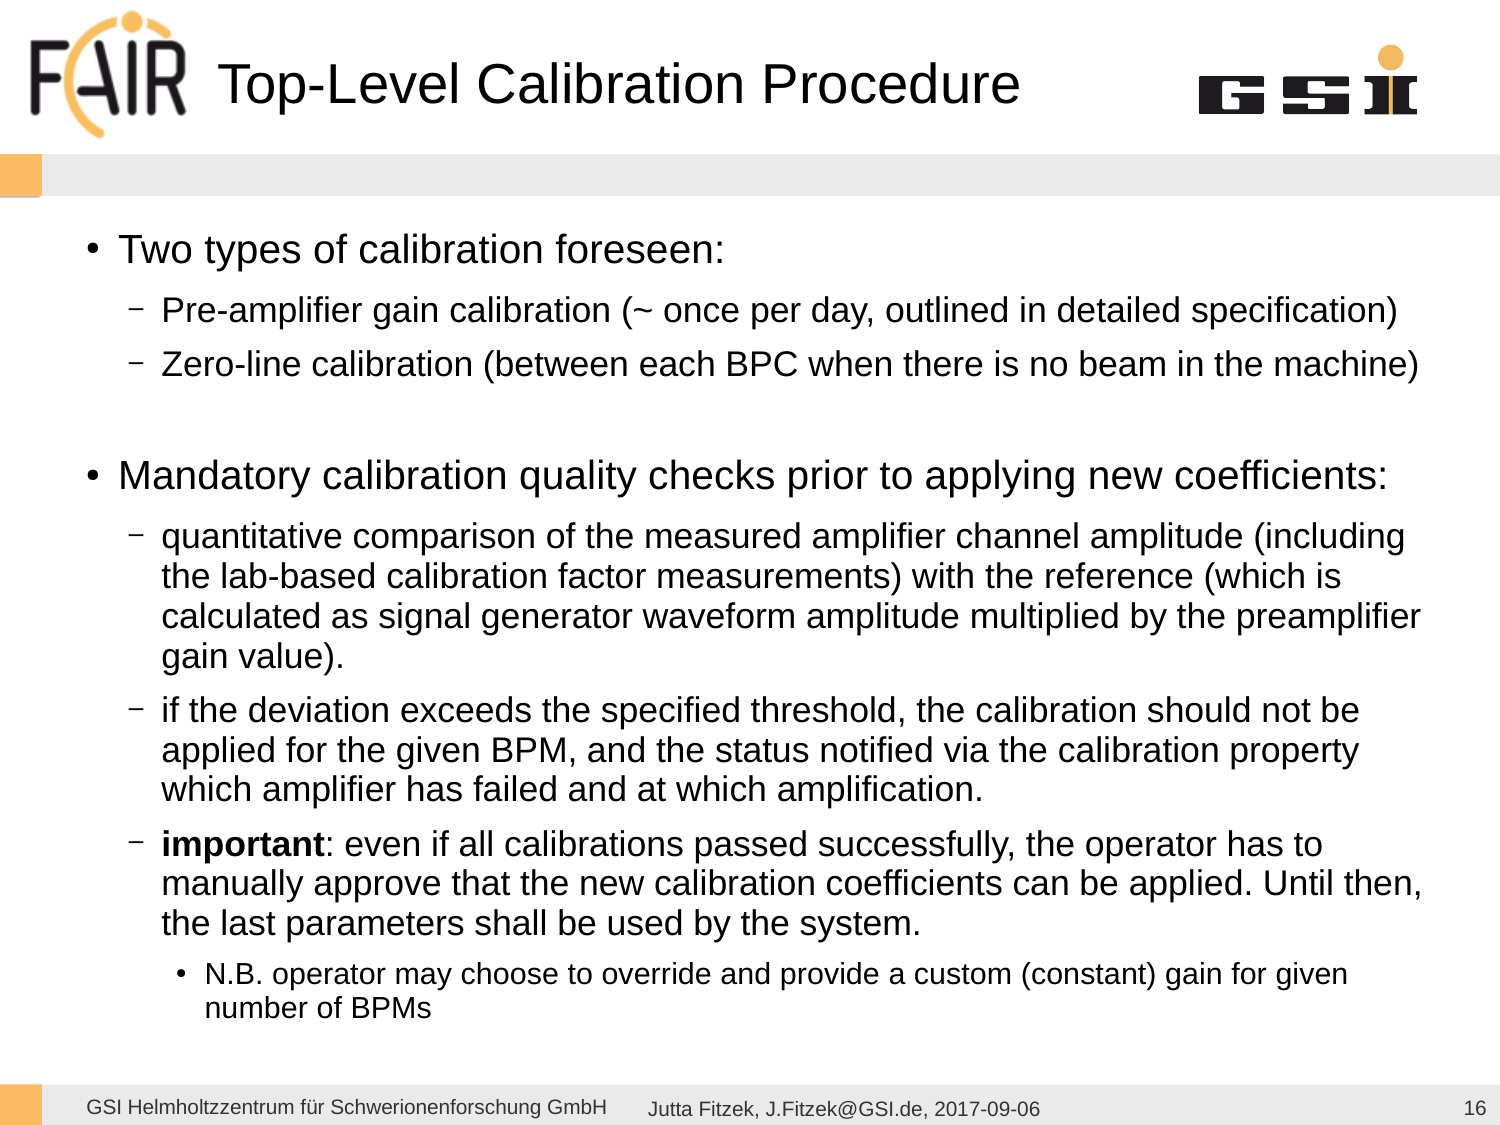

# Top-Level Calibration Procedure
Two types of calibration foreseen:
Pre-amplifier gain calibration (~ once per day, outlined in detailed specification)
Zero-line calibration (between each BPC when there is no beam in the machine)
Mandatory calibration quality checks prior to applying new coefficients:
quantitative comparison of the measured amplifier channel amplitude (including the lab-based calibration factor measurements) with the reference (which is calculated as signal generator waveform amplitude multiplied by the preamplifier gain value).
if the deviation exceeds the specified threshold, the calibration should not be applied for the given BPM, and the status notified via the calibration property which amplifier has failed and at which amplification.
important: even if all calibrations passed successfully, the operator has to manually approve that the new calibration coefficients can be applied. Until then, the last parameters shall be used by the system.
N.B. operator may choose to override and provide a custom (constant) gain for given number of BPMs